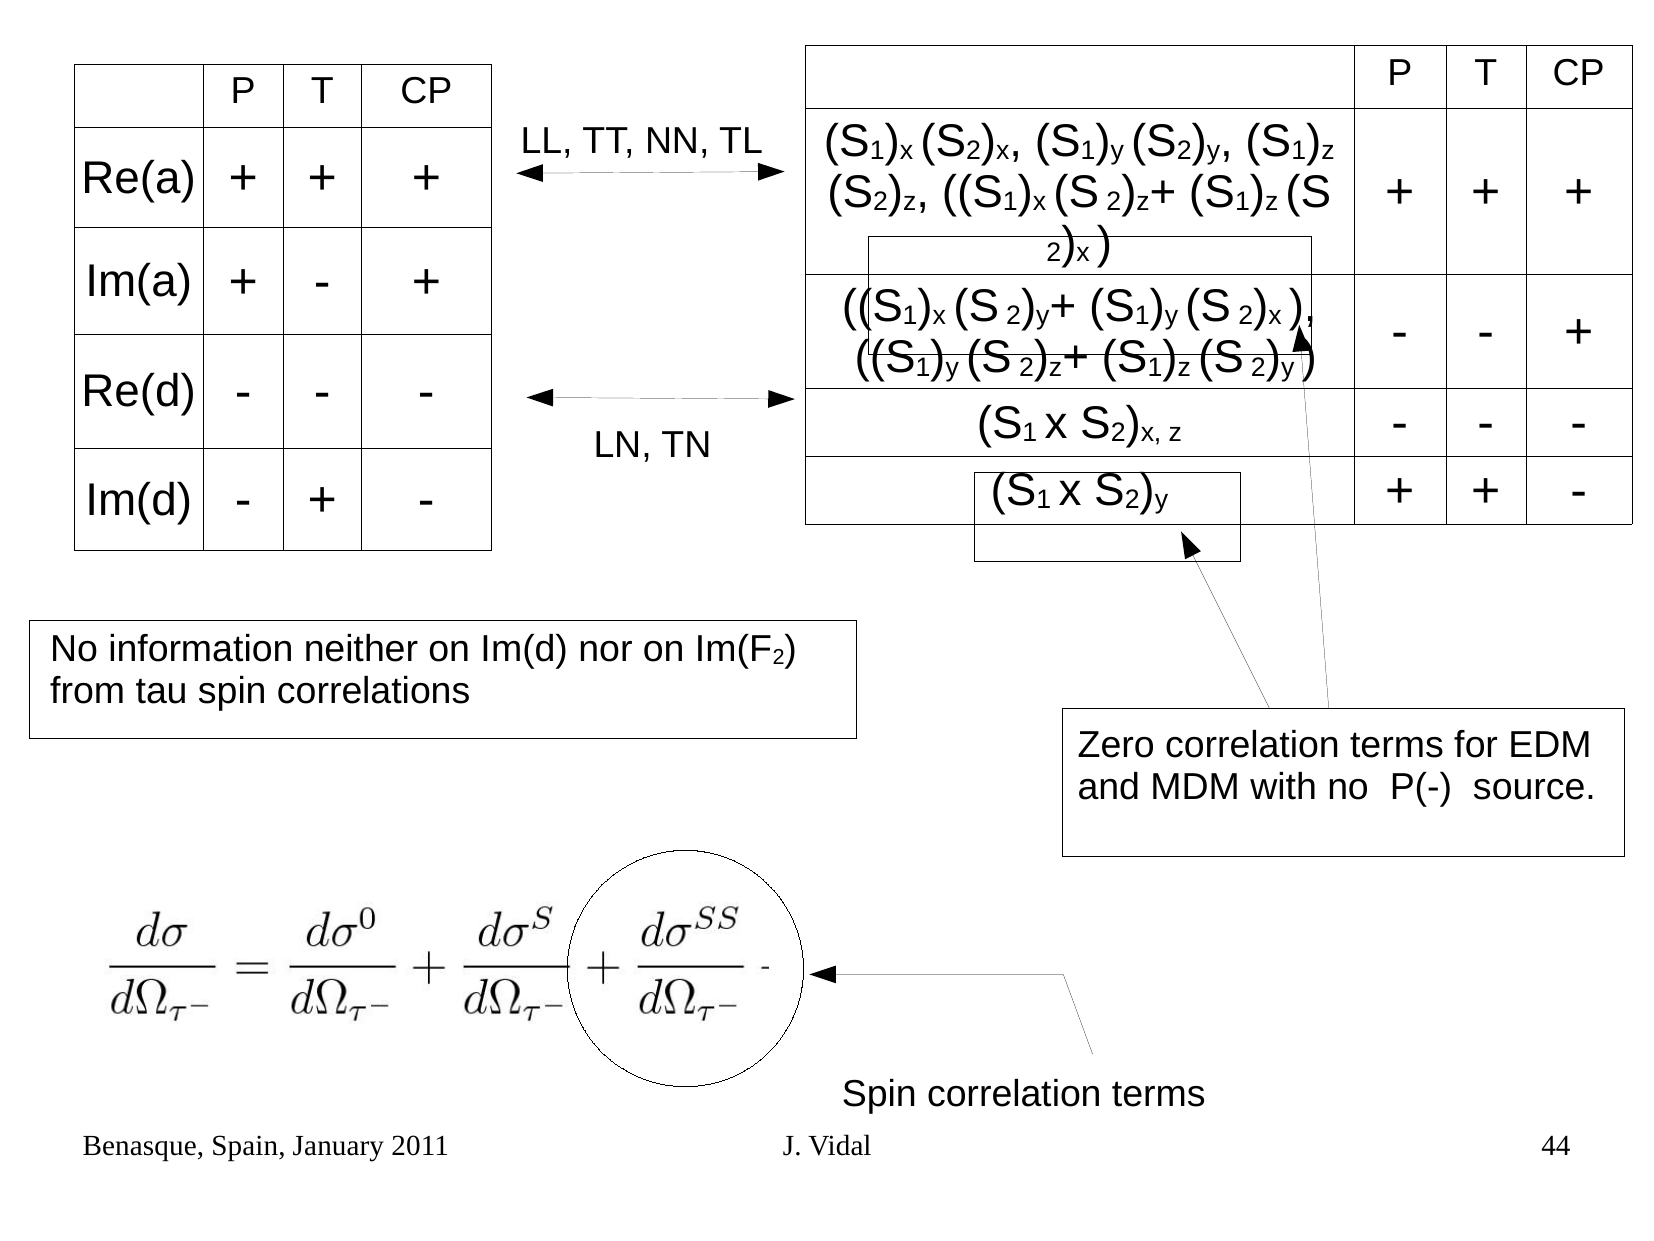

| | P | T | CP |
| --- | --- | --- | --- |
| (S1)x (S2)x, (S1)y (S2)y, (S1)z (S2)z, ((S1)x (S 2)z+ (S1)z (S 2)x ) | + | + | + |
| ((S1)x (S 2)y+ (S1)y (S 2)x ), ((S1)y (S 2)z+ (S1)z (S 2)y ) | - | - | + |
| (S1 x S2)x, z | - | - | - |
| (S1 x S2)y | + | + | - |
| | P | T | CP |
| --- | --- | --- | --- |
| Re(a) | + | + | + |
| Im(a) | + | - | + |
| Re(d) | - | - | - |
| Im(d) | - | + | - |
LL, TT, NN, TL
LN, TN
No information neither on Im(d) nor on Im(F2) from tau spin correlations
Zero correlation terms for EDM and MDM with no P(-) source.
Spin correlation terms
Benasque, Spain, January 2011
J. Vidal
44